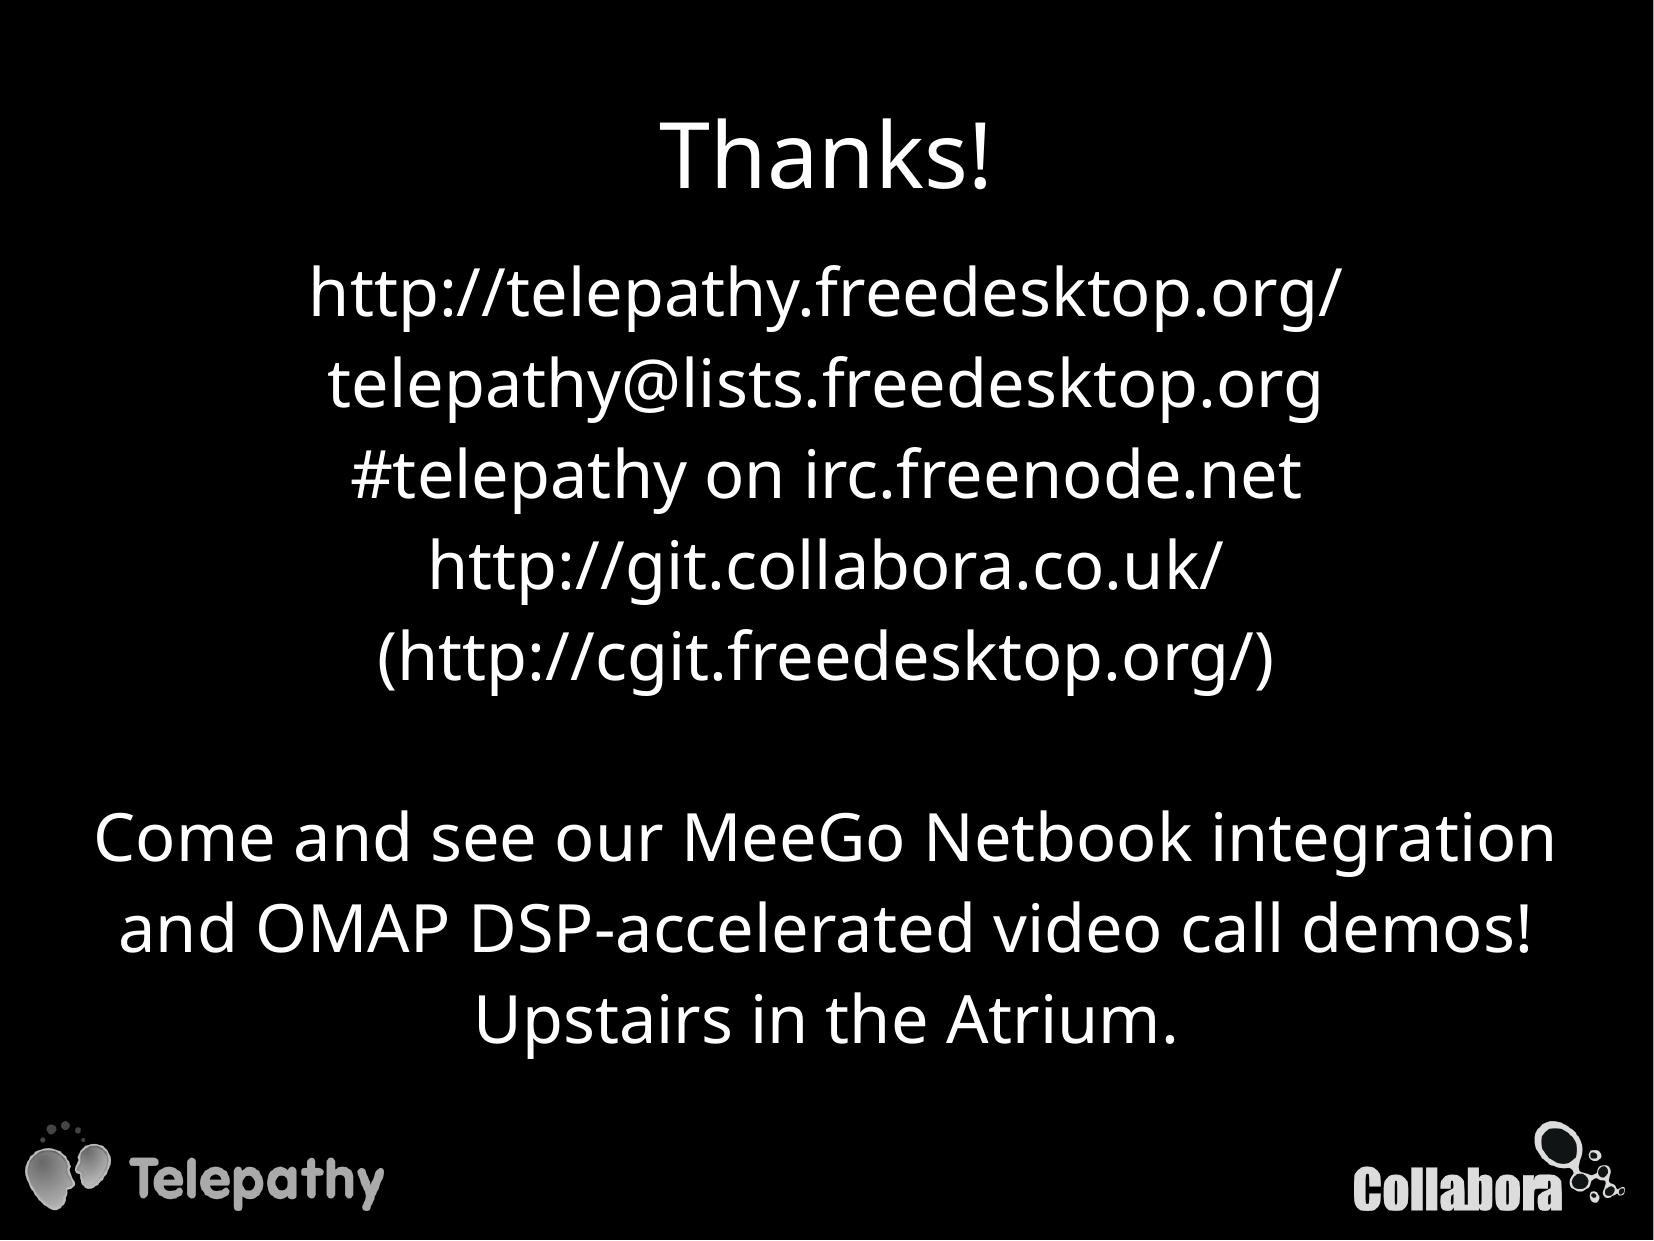

# Thanks!
http://telepathy.freedesktop.org/
telepathy@lists.freedesktop.org
#telepathy on irc.freenode.net
http://git.collabora.co.uk/
(http://cgit.freedesktop.org/)
Come and see our MeeGo Netbook integration and OMAP DSP-accelerated video call demos!
Upstairs in the Atrium.